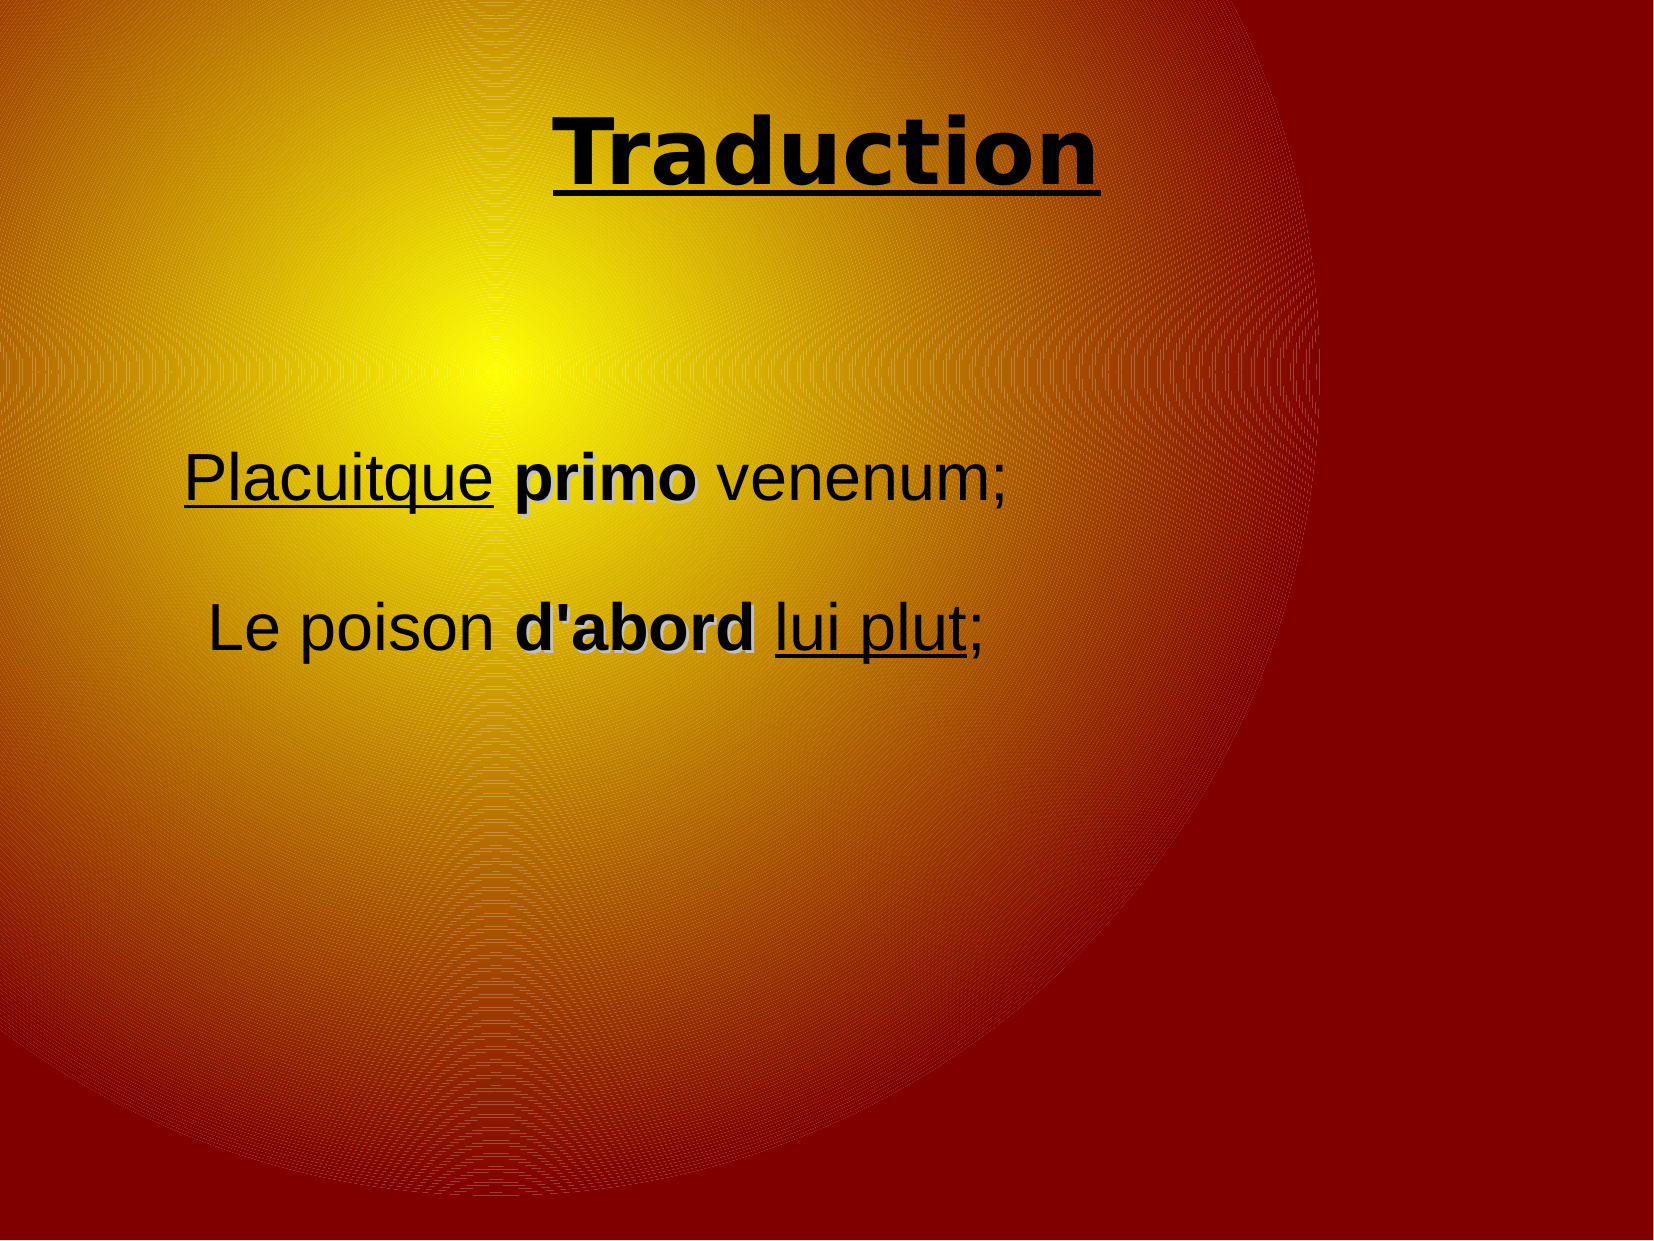

# Traduction
Placuitque primo venenum;
Le poison d'abord lui plut;